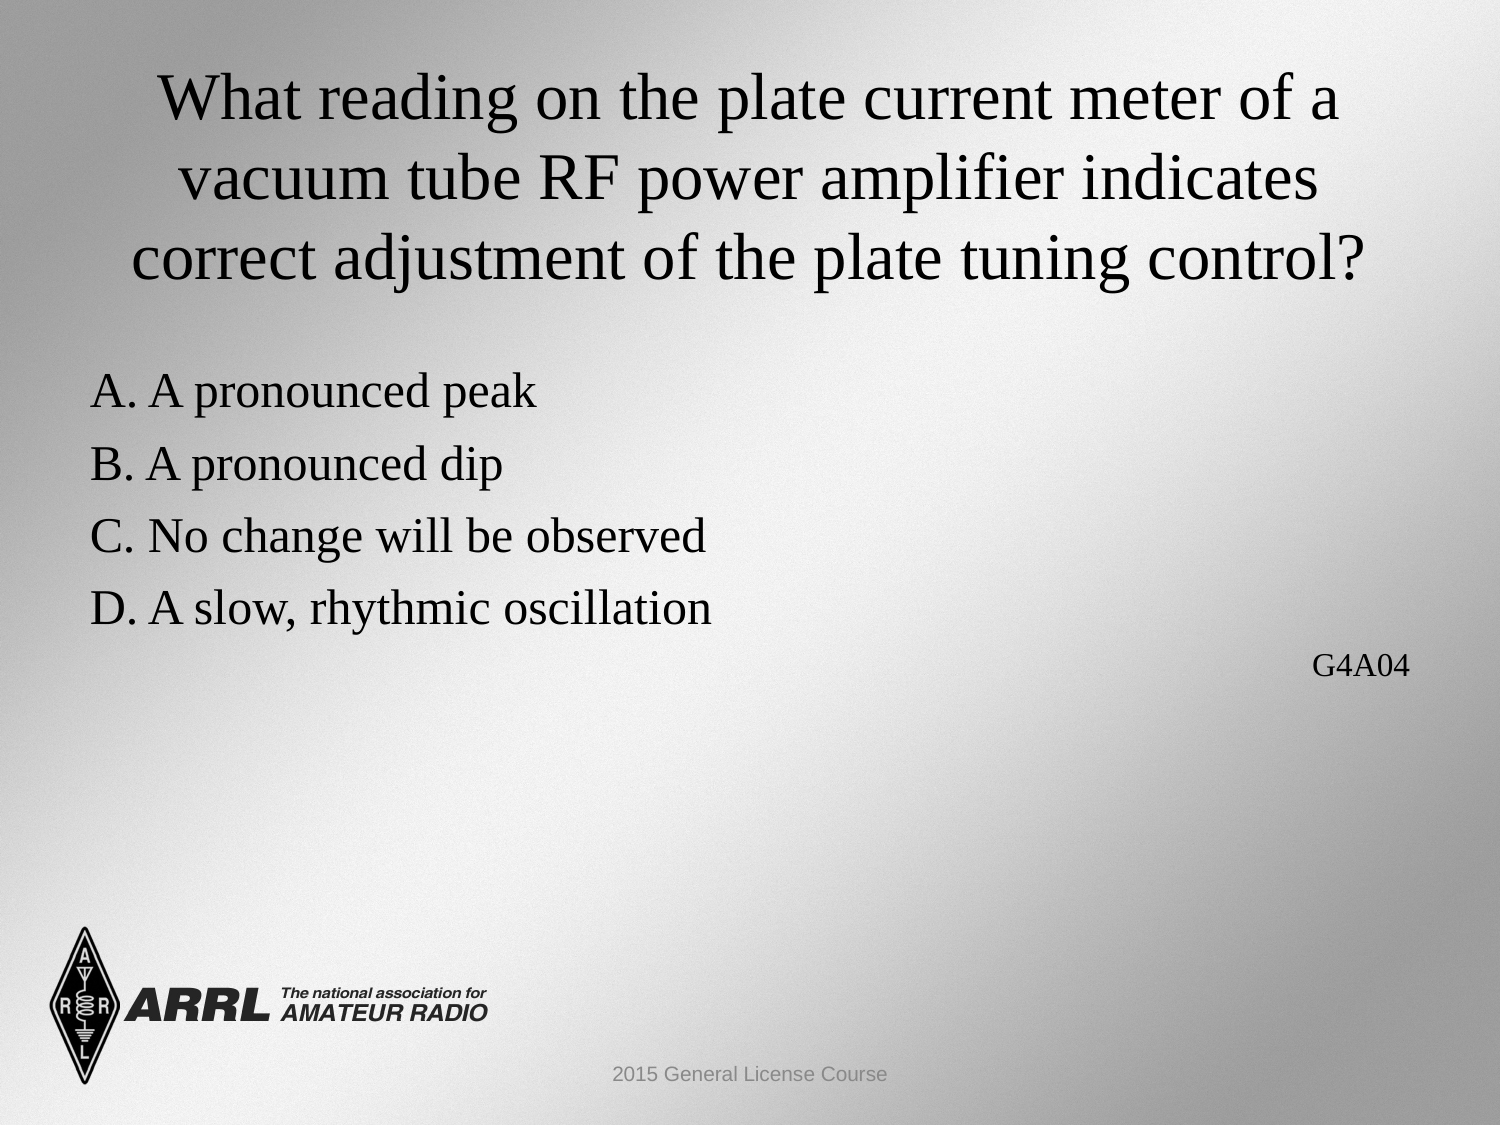

# What reading on the plate current meter of a vacuum tube RF power amplifier indicates correct adjustment of the plate tuning control?
A. A pronounced peak
B. A pronounced dip
C. No change will be observed
D. A slow, rhythmic oscillation
 G4A04
2015 General License Course